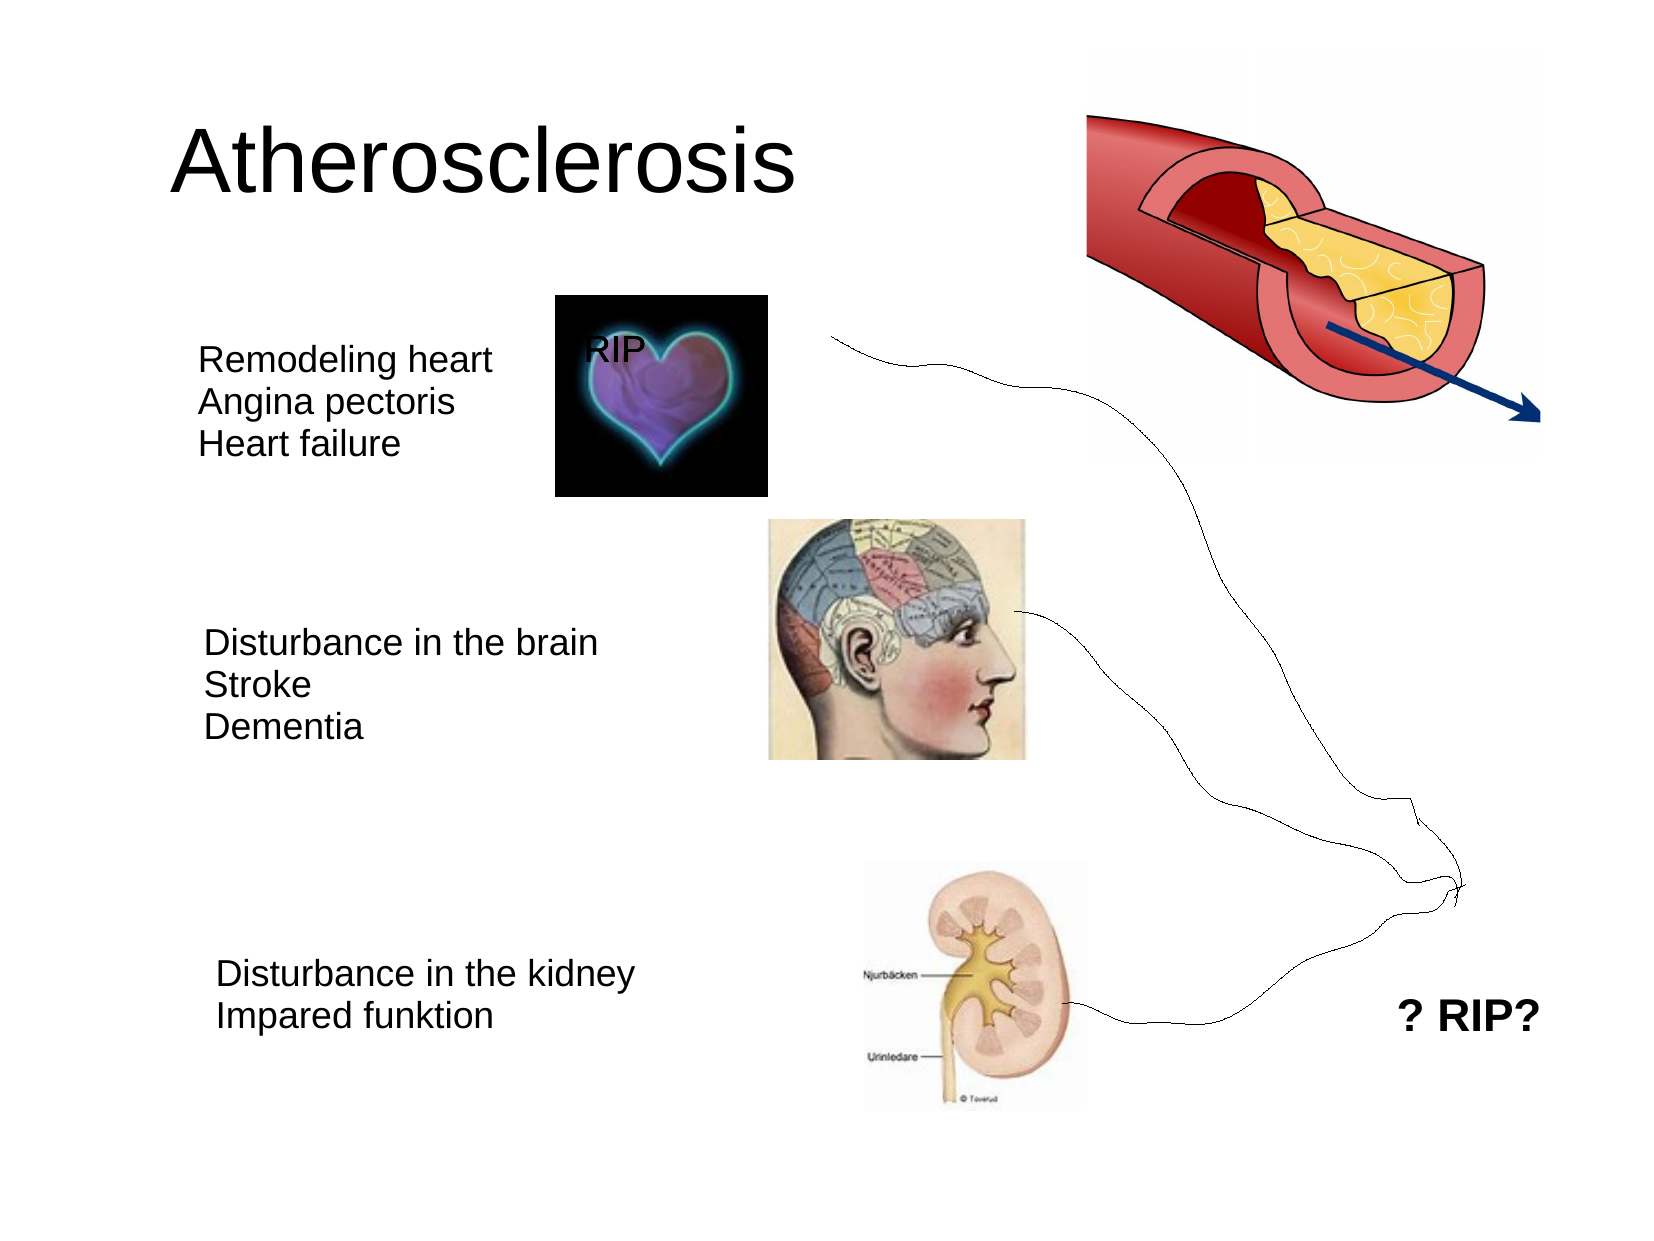

# Atherosclerosis
RIP
RIP
RIP
Remodeling heart
Angina pectoris
Heart failure
Disturbance in the brain
Stroke
Dementia
RIP
Disturbance in the kidney
Impared funktion
? RIP?